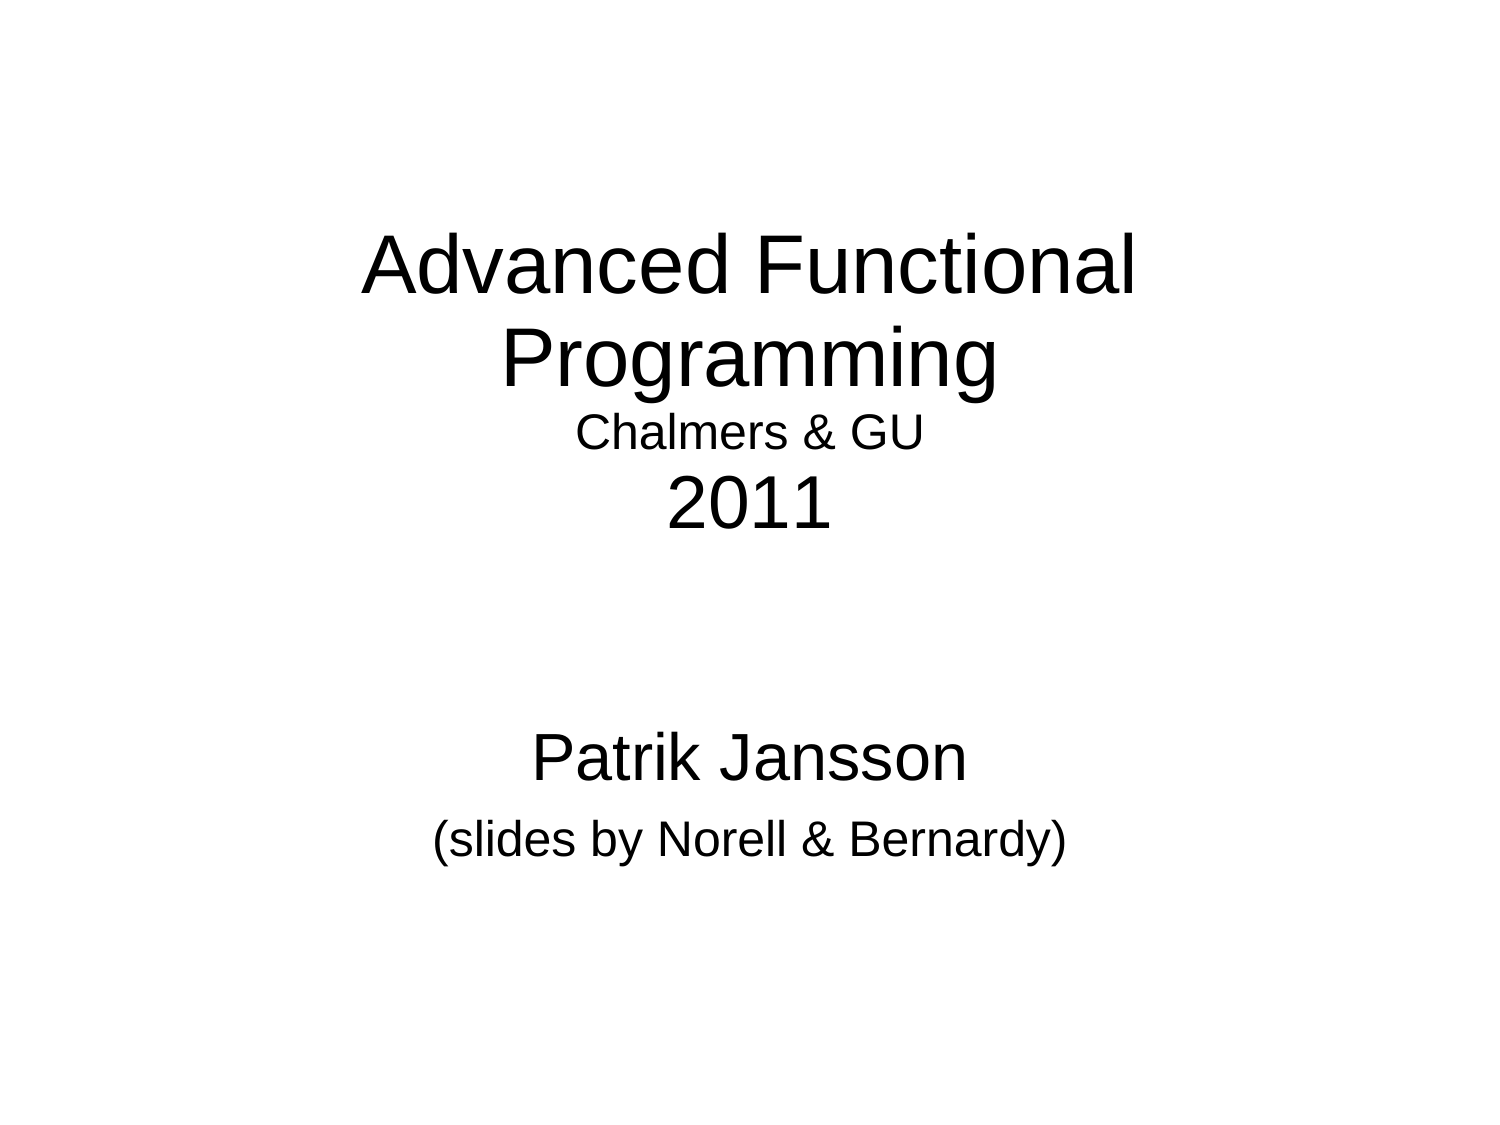

# Advanced Functional Programming Chalmers & GU 2011
Patrik Jansson
(slides by Norell & Bernardy)